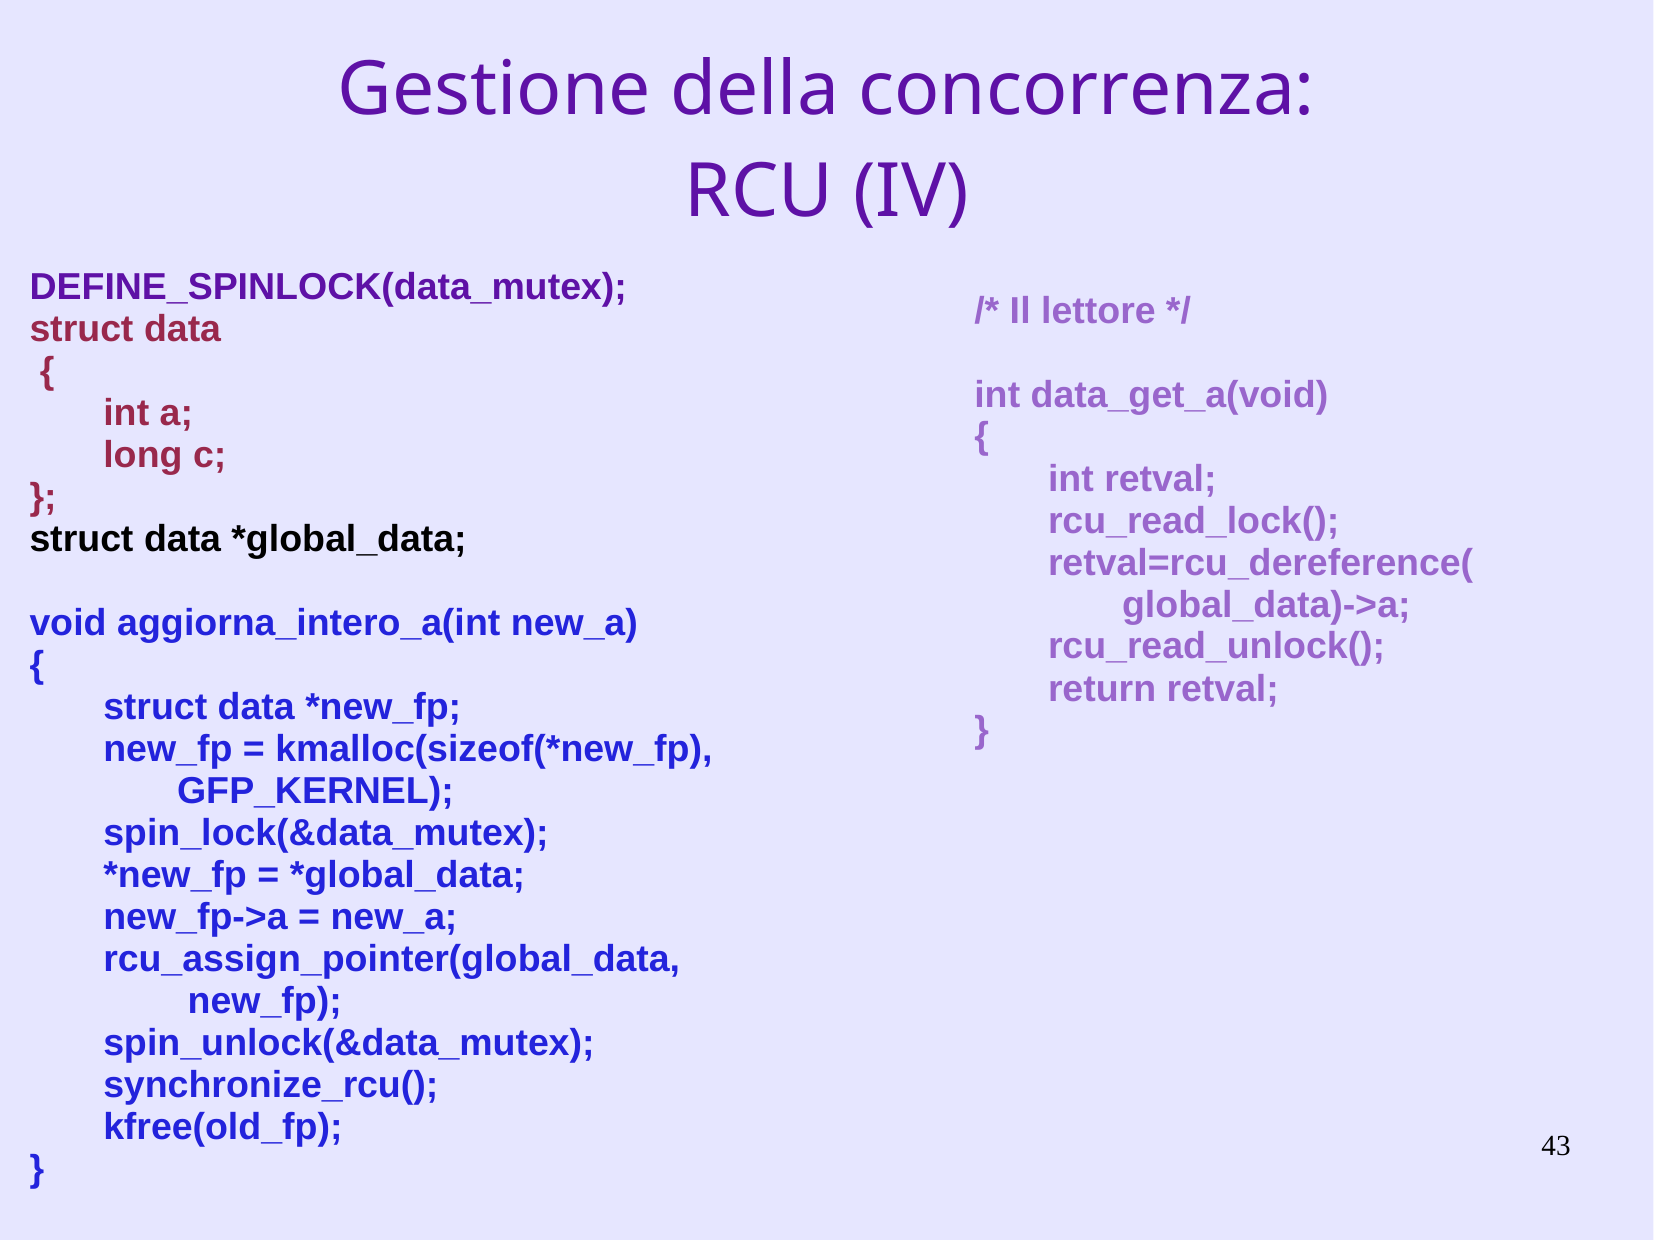

# Gestione della concorrenza: RCU (IV)
DEFINE_SPINLOCK(data_mutex);
struct data
 {
	int a;
	long c;
};
struct data *global_data;
void aggiorna_intero_a(int new_a)
{
	struct data *new_fp;
	new_fp = kmalloc(sizeof(*new_fp),
		GFP_KERNEL);
	spin_lock(&data_mutex);
	*new_fp = *global_data;
	new_fp->a = new_a;
	rcu_assign_pointer(global_data,
		 new_fp);
	spin_unlock(&data_mutex);
	synchronize_rcu();
	kfree(old_fp);
}
/* Il lettore */
int data_get_a(void)
{
	int retval;
	rcu_read_lock();
	retval=rcu_dereference(
		global_data)->a;
	rcu_read_unlock();
	return retval;
}
43